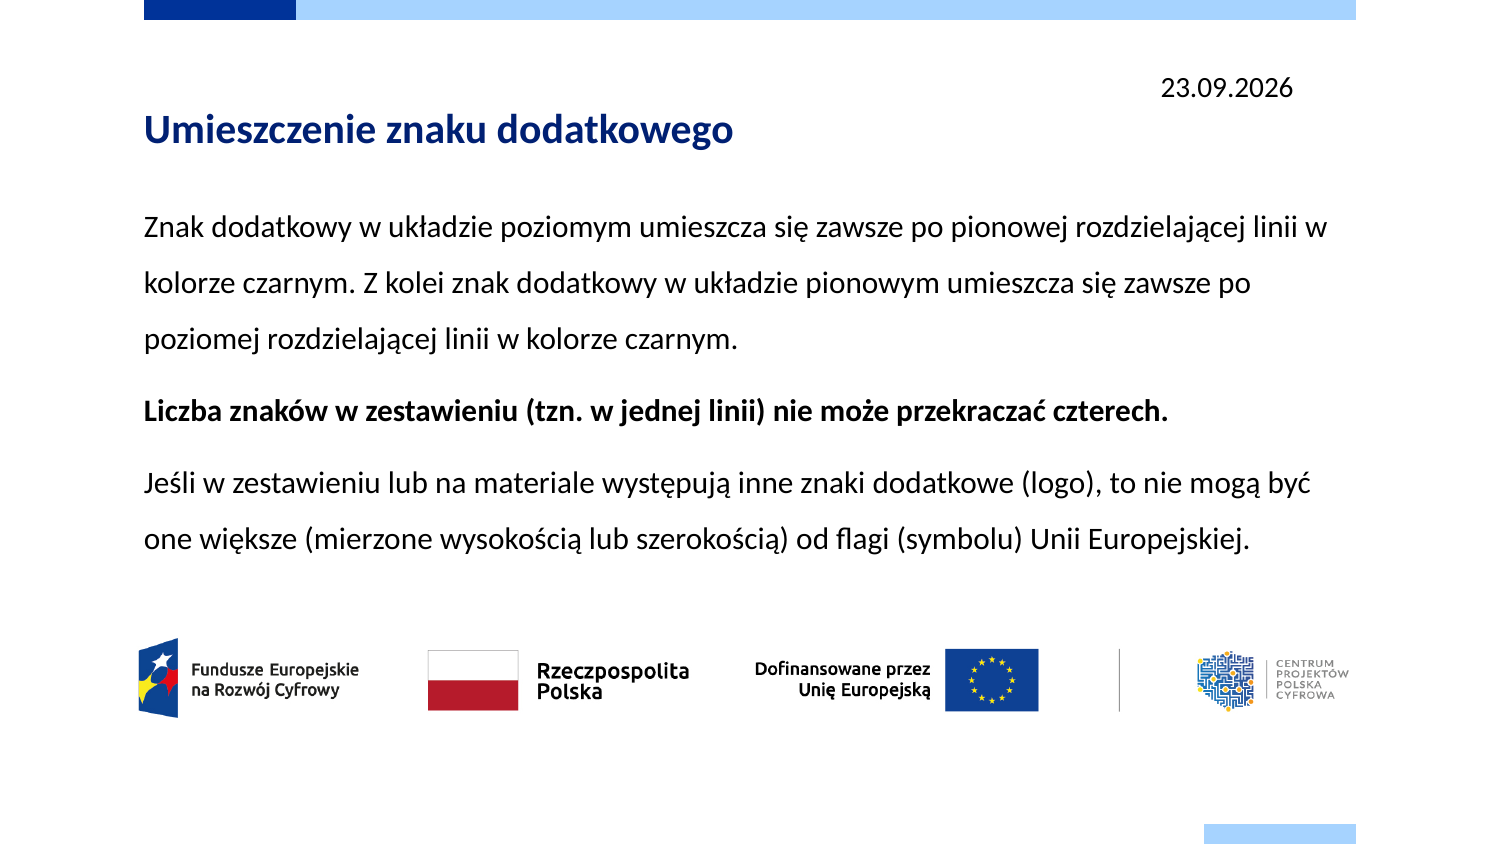

# Umieszczenie znaku dodatkowego
Znak dodatkowy w układzie poziomym umieszcza się zawsze po pionowej rozdzielającej linii w kolorze czarnym. Z kolei znak dodatkowy w układzie pionowym umieszcza się zawsze po poziomej rozdzielającej linii w kolorze czarnym.
Liczba znaków w zestawieniu (tzn. w jednej linii) nie może przekraczać czterech.
Jeśli w zestawieniu lub na materiale występują inne znaki dodatkowe (logo), to nie mogą być one większe (mierzone wysokością lub szerokością) od flagi (symbolu) Unii Europejskiej.